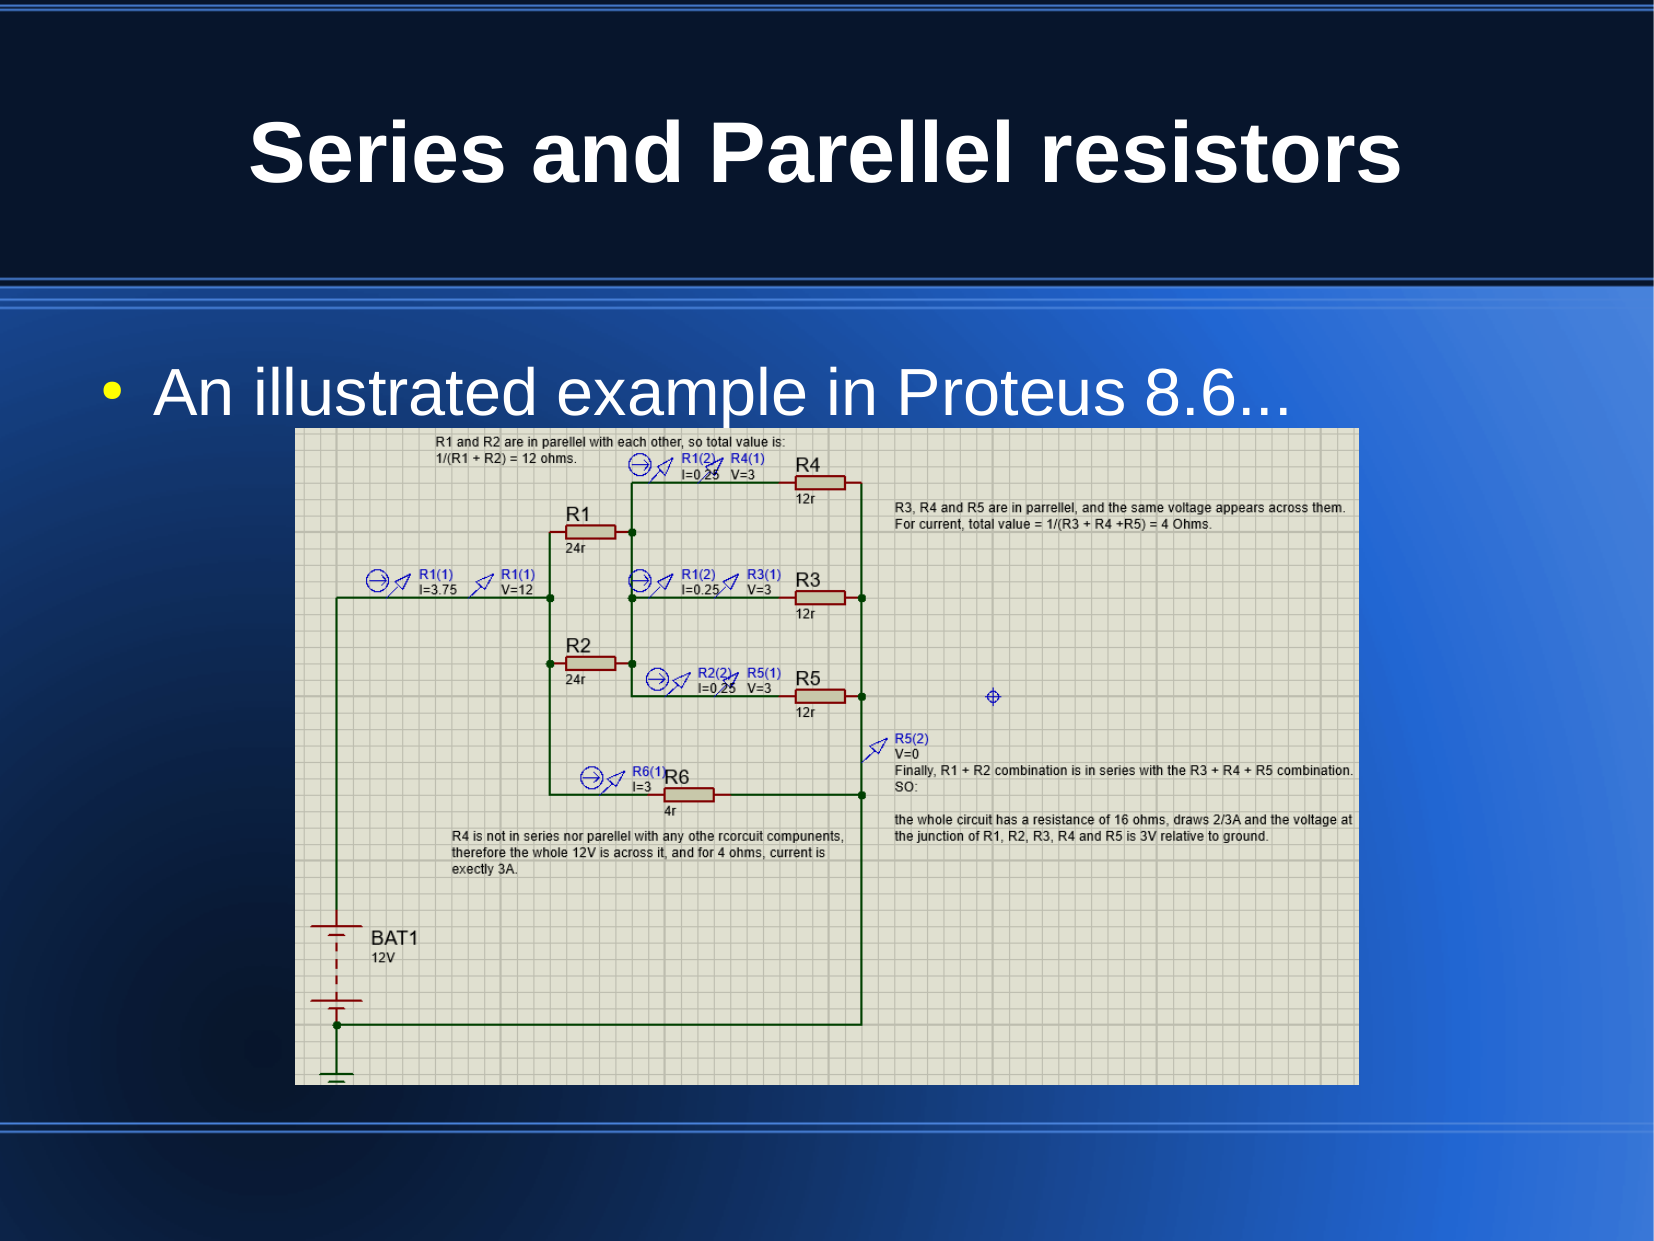

# Series and Parellel resistors
An illustrated example in Proteus 8.6...